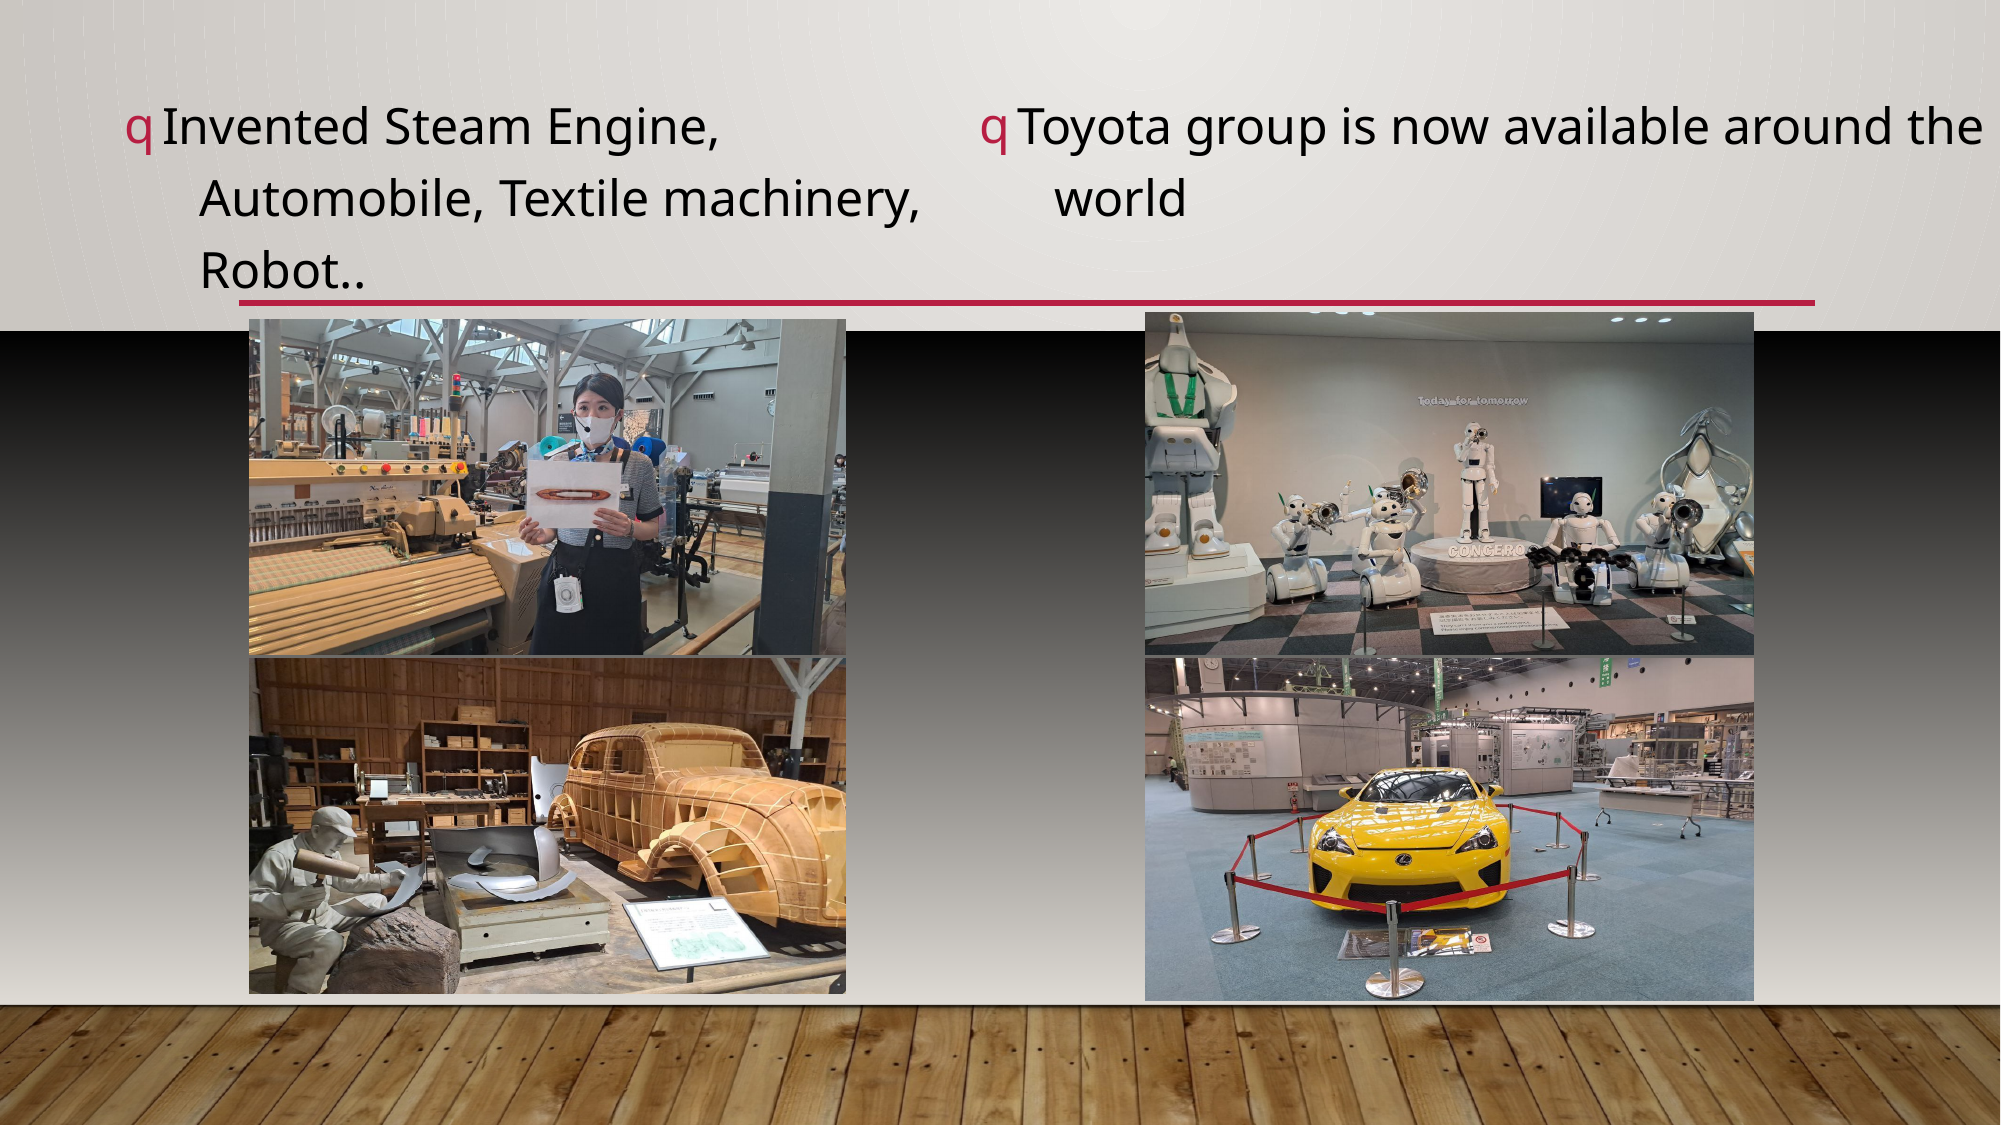

Invented Steam Engine, Automobile, Textile machinery, Robot..
# Toyota group is now available around the world